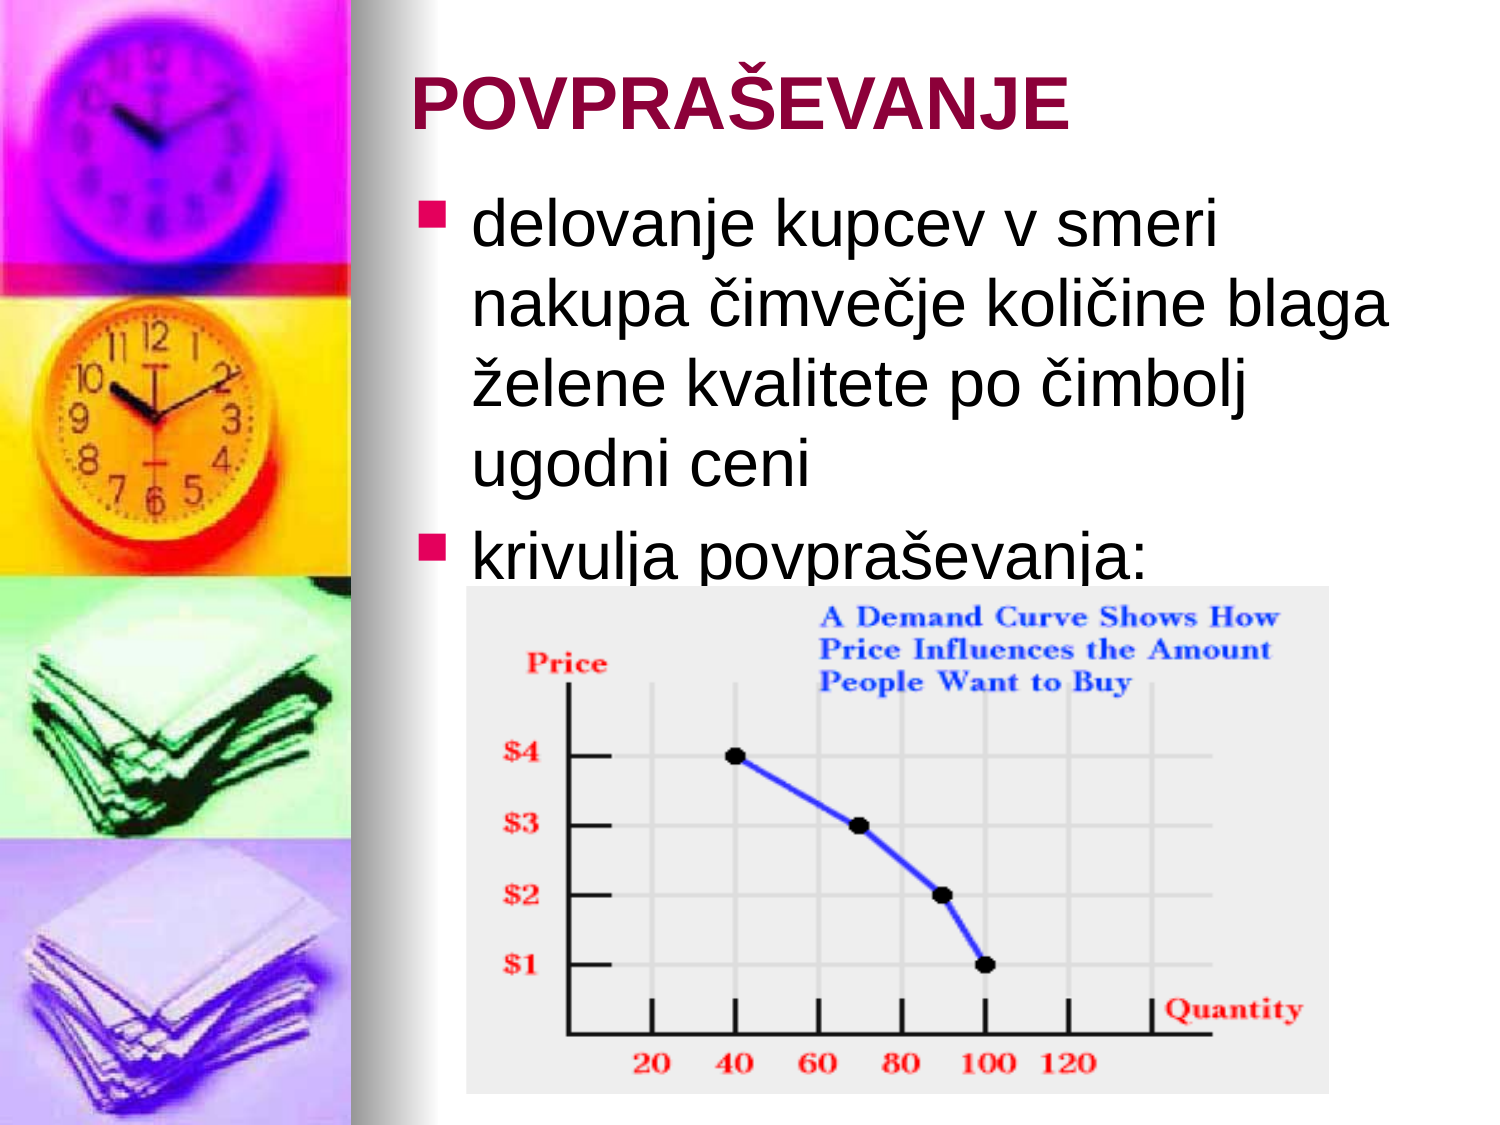

# POVPRAŠEVANJE
delovanje kupcev v smeri nakupa čimvečje količine blaga želene kvalitete po čimbolj ugodni ceni
krivulja povpraševanja: